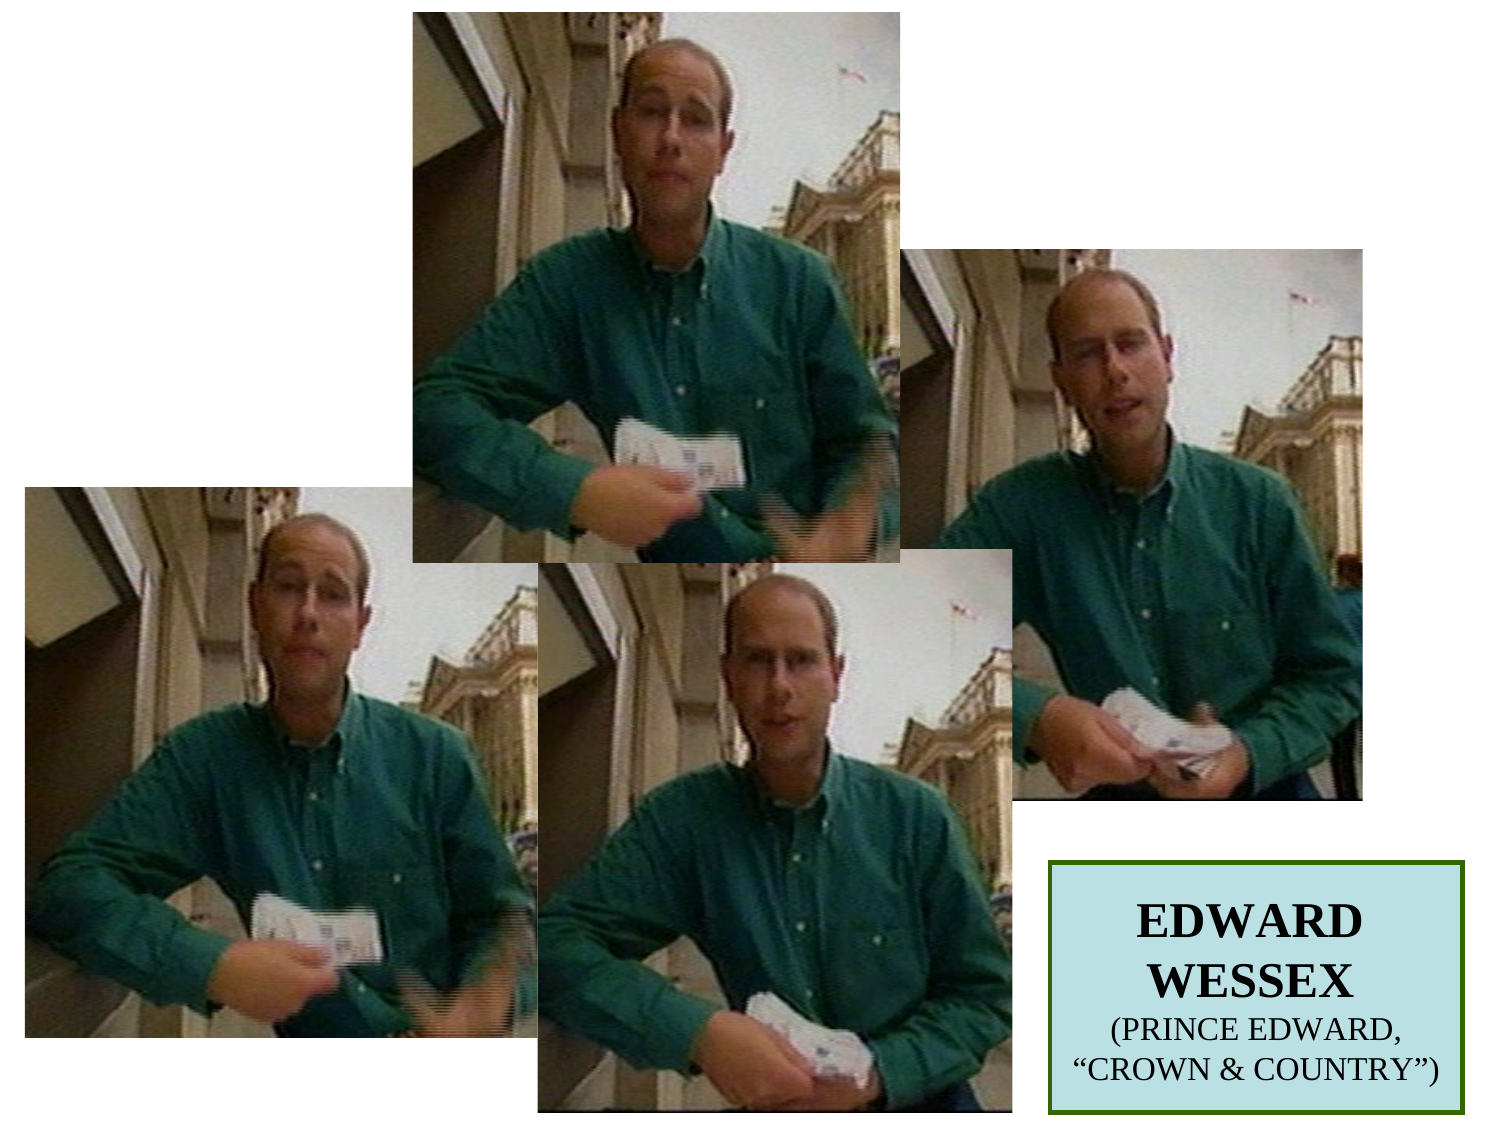

EDWARD
WESSEX
(PRINCE EDWARD,
“CROWN & COUNTRY”)